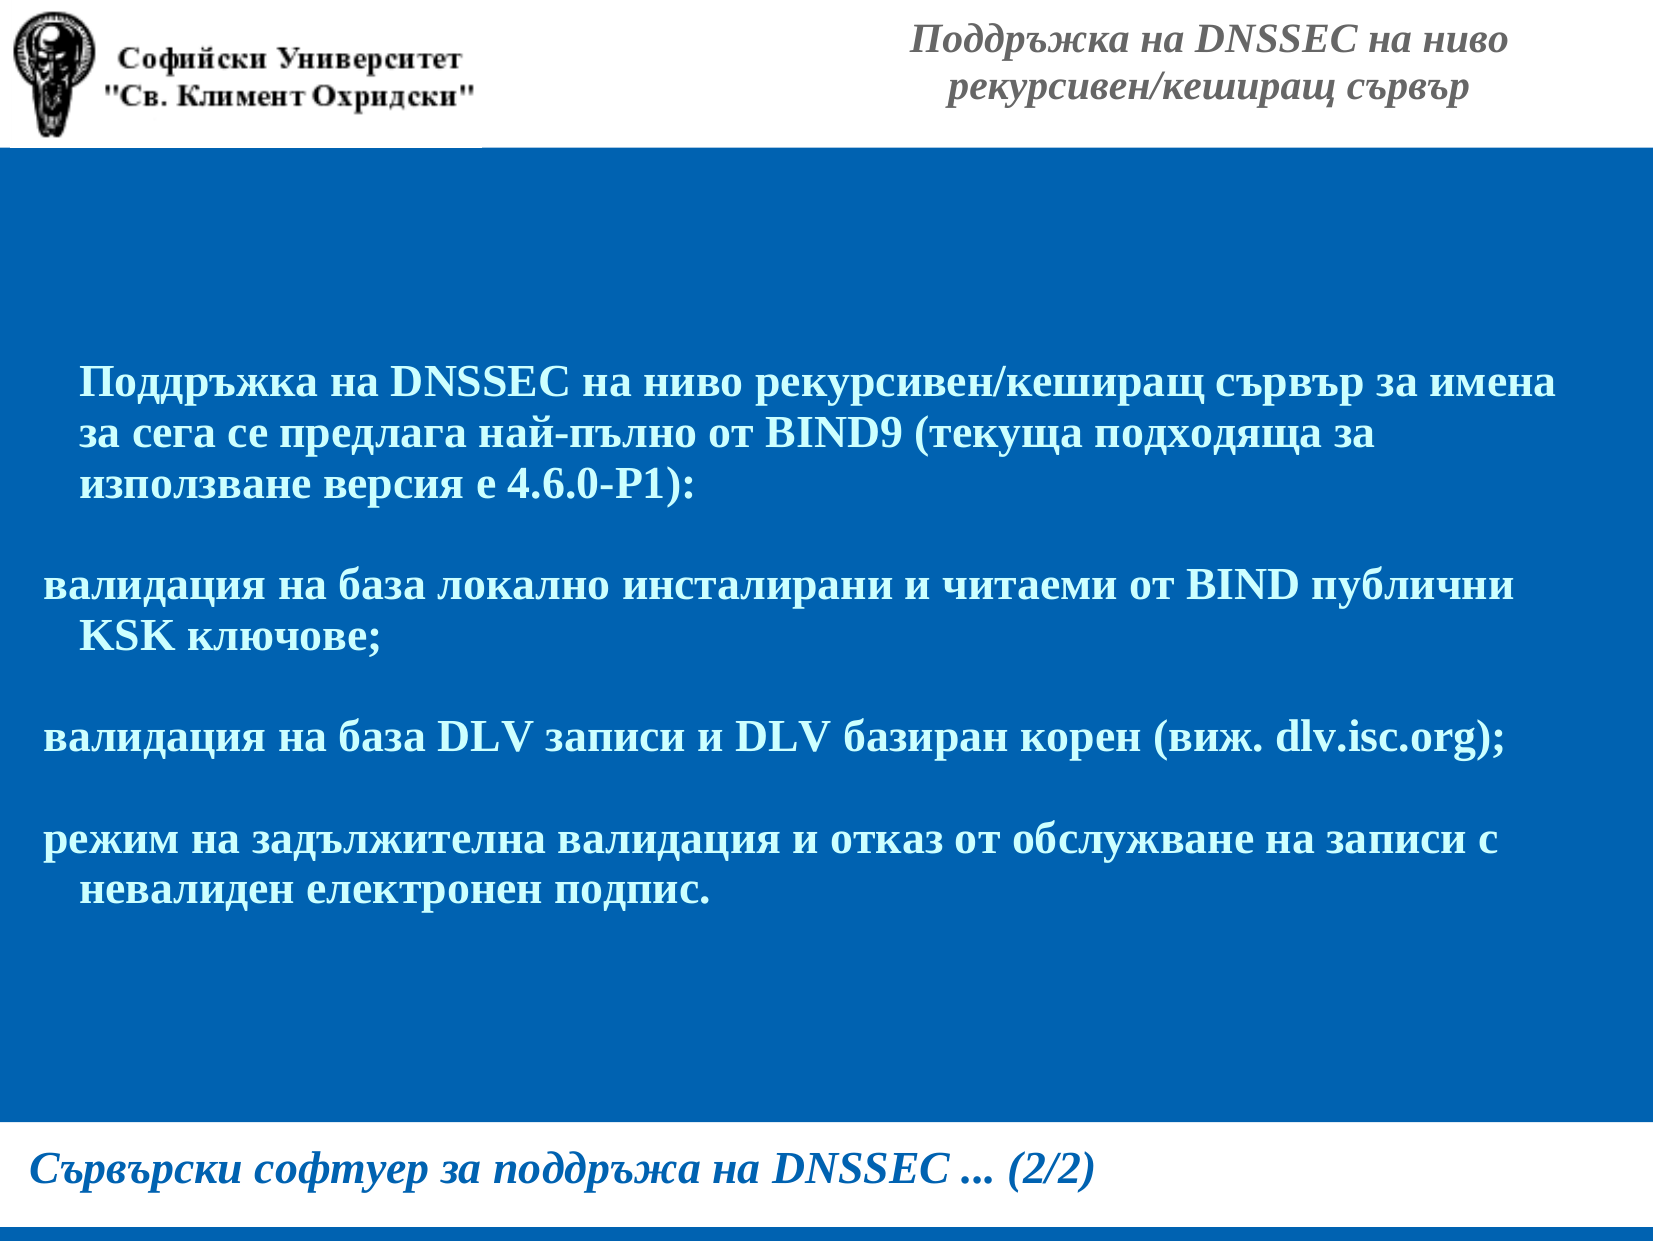

# Поддръжка на DNSSEC на ниво рекурсивен/кеширащ сървър
Поддръжка на DNSSEC на ниво рекурсивен/кеширащ сървър за имена за сега се предлага най-пълно от BIND9 (текуща подходяща за използване версия е 4.6.0-P1):
валидация на база локално инсталирани и читаеми от BIND публични KSK ключове;
валидация на база DLV записи и DLV базиран корен (виж. dlv.isc.org);
режим на задължителна валидация и отказ от обслужване на записи с невалиден електронен подпис.
Сървърски софтуер за поддръжа на DNSSEC ... (2/2)